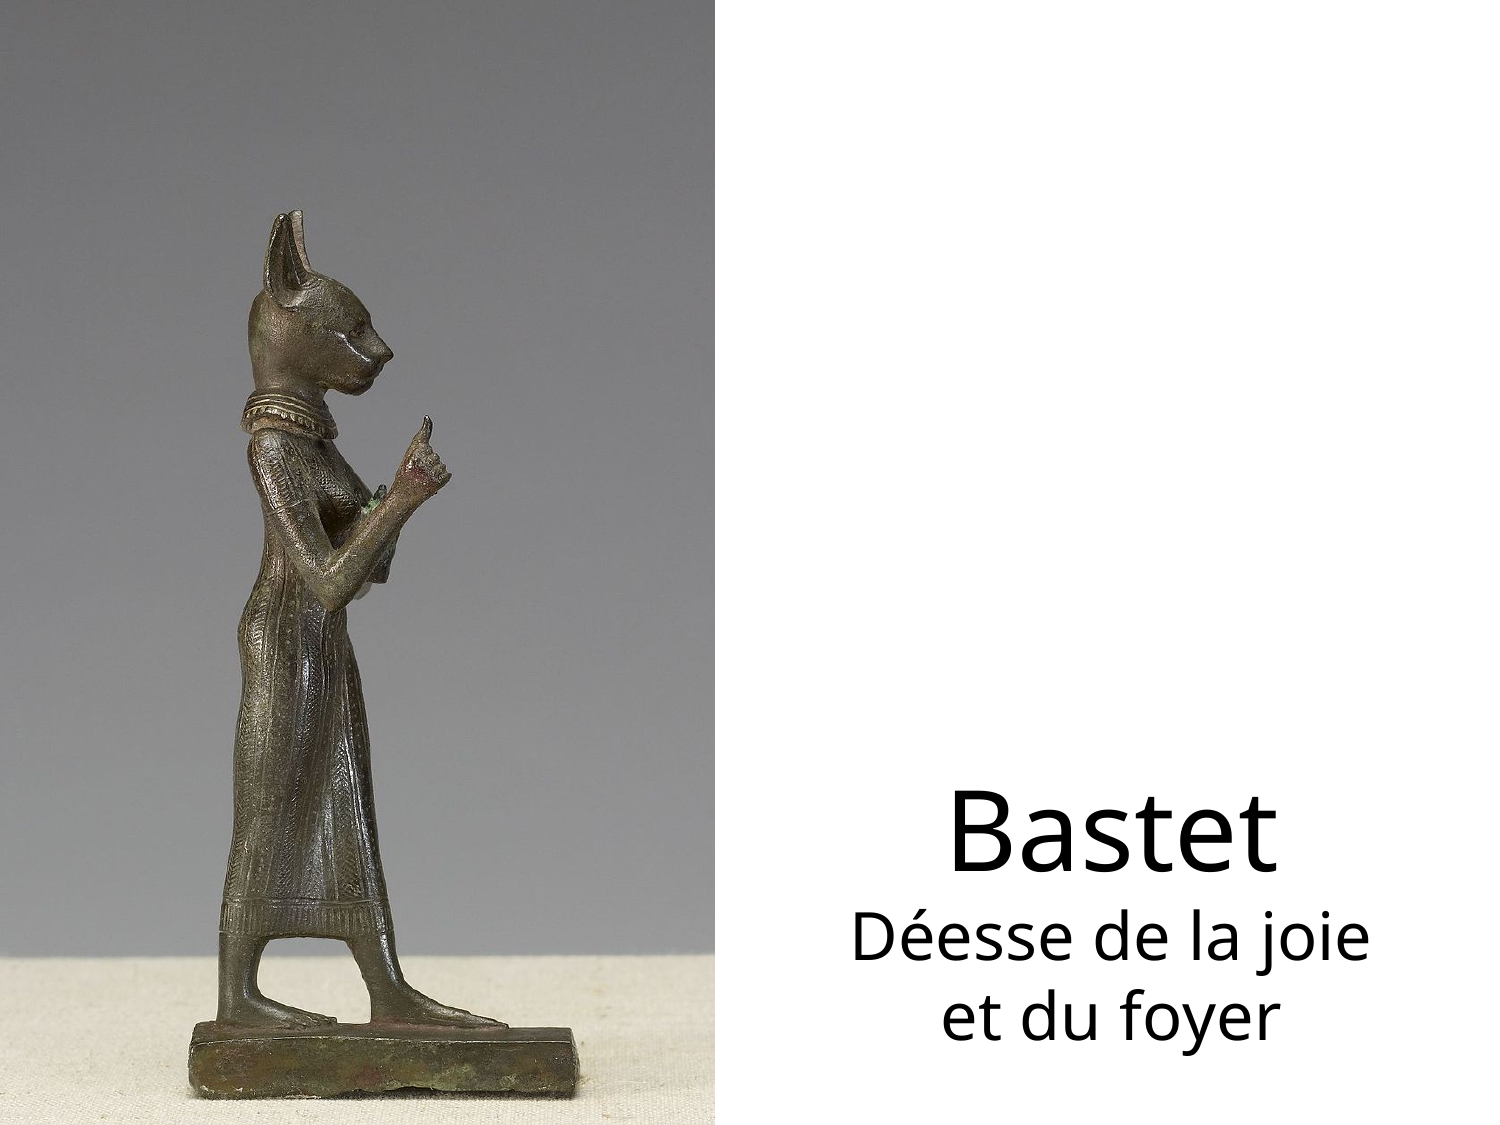

Bastet
Déesse de la joie
et du foyer